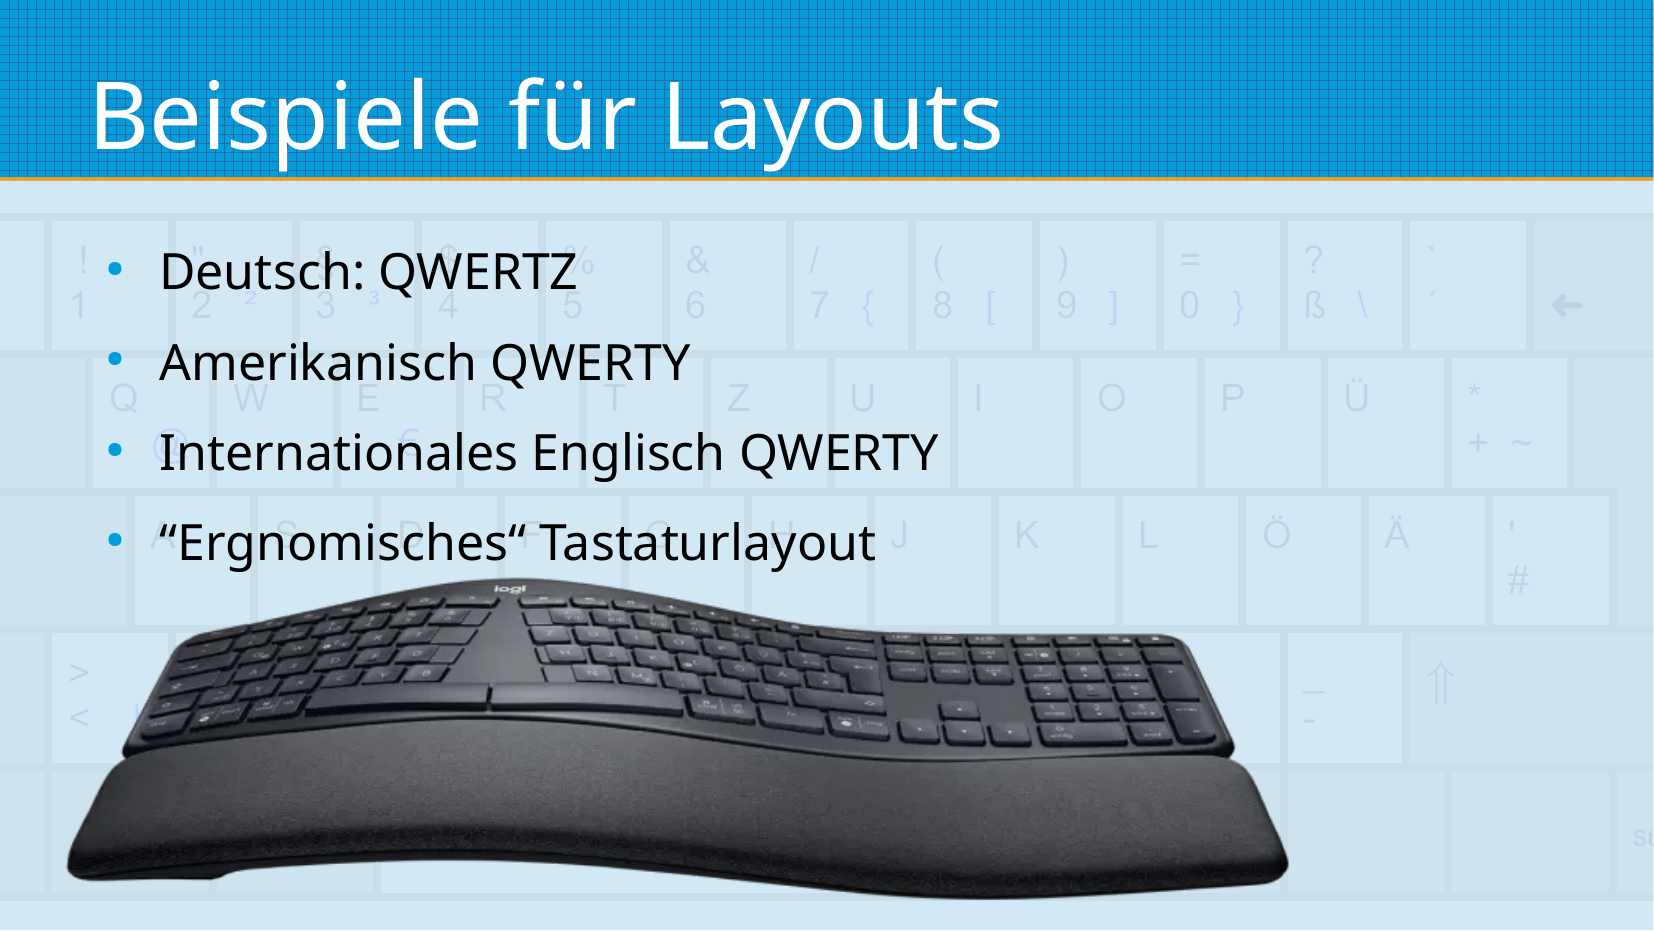

# Beispiele für Layouts
Deutsch: QWERTZ
Amerikanisch QWERTY
Internationales Englisch QWERTY
“Ergnomisches“ Tastaturlayout